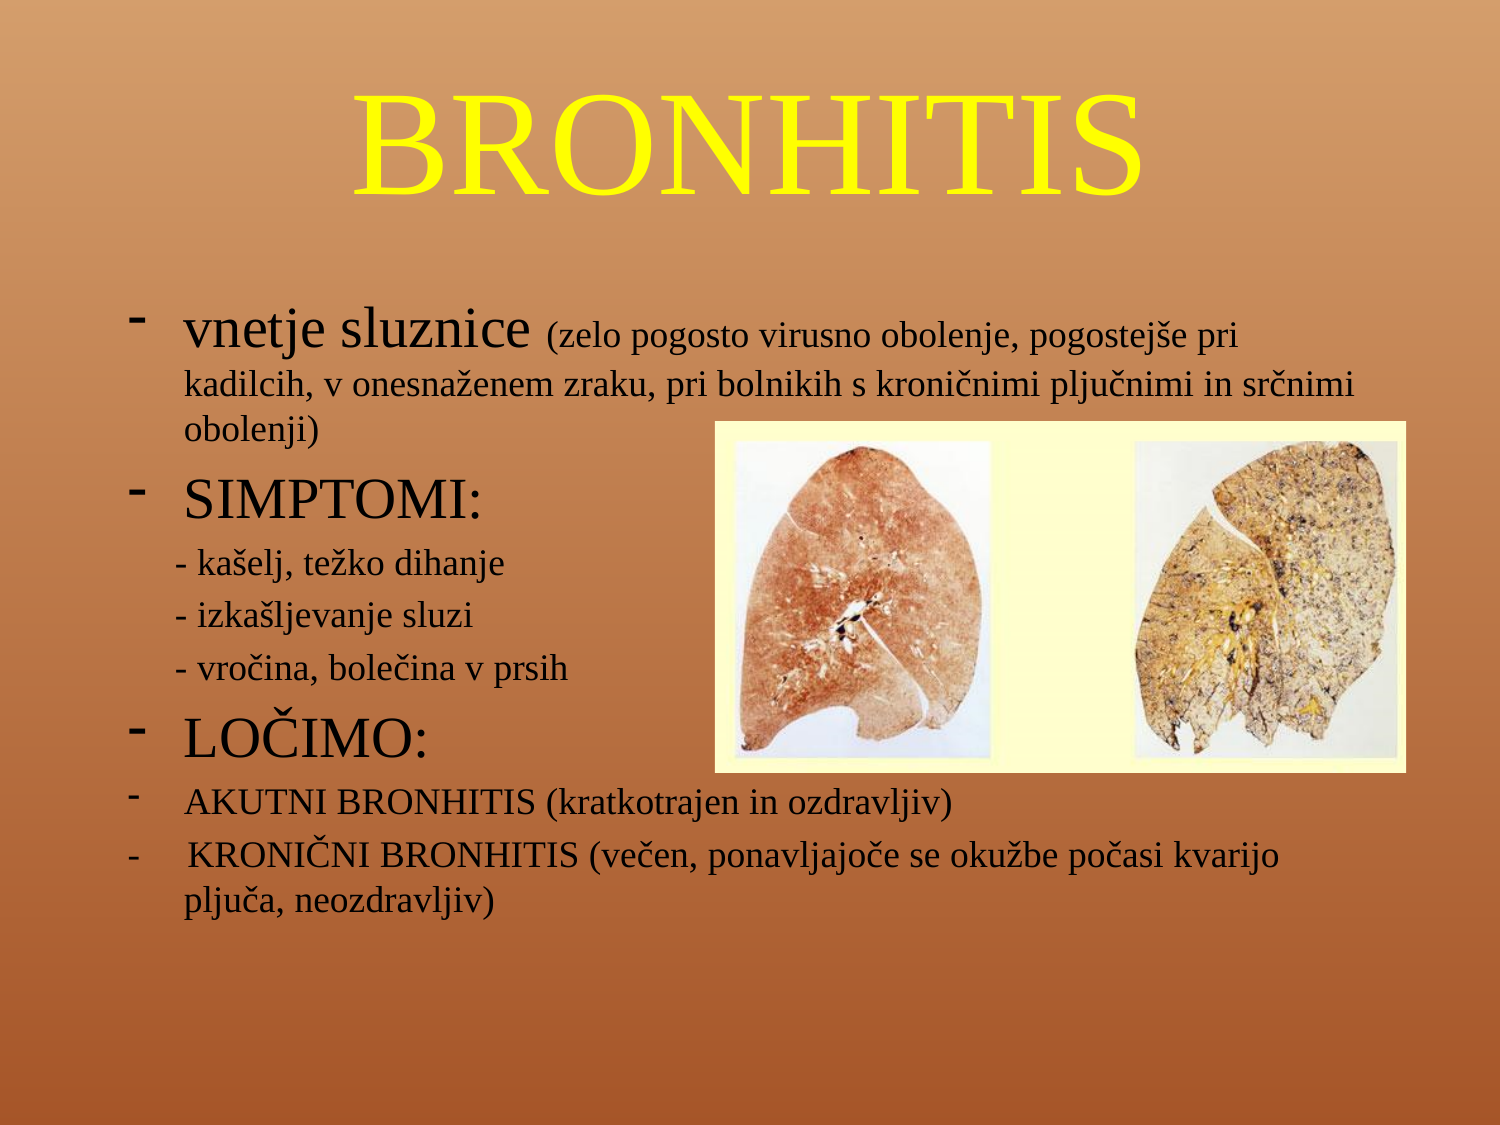

# BRONHITIS
vnetje sluznice (zelo pogosto virusno obolenje, pogostejše pri kadilcih, v onesnaženem zraku, pri bolnikih s kroničnimi pljučnimi in srčnimi obolenji)
SIMPTOMI:
 - kašelj, težko dihanje
 - izkašljevanje sluzi
 - vročina, bolečina v prsih
LOČIMO:
AKUTNI BRONHITIS (kratkotrajen in ozdravljiv)
- KRONIČNI BRONHITIS (večen, ponavljajoče se okužbe počasi kvarijo pljuča, neozdravljiv)